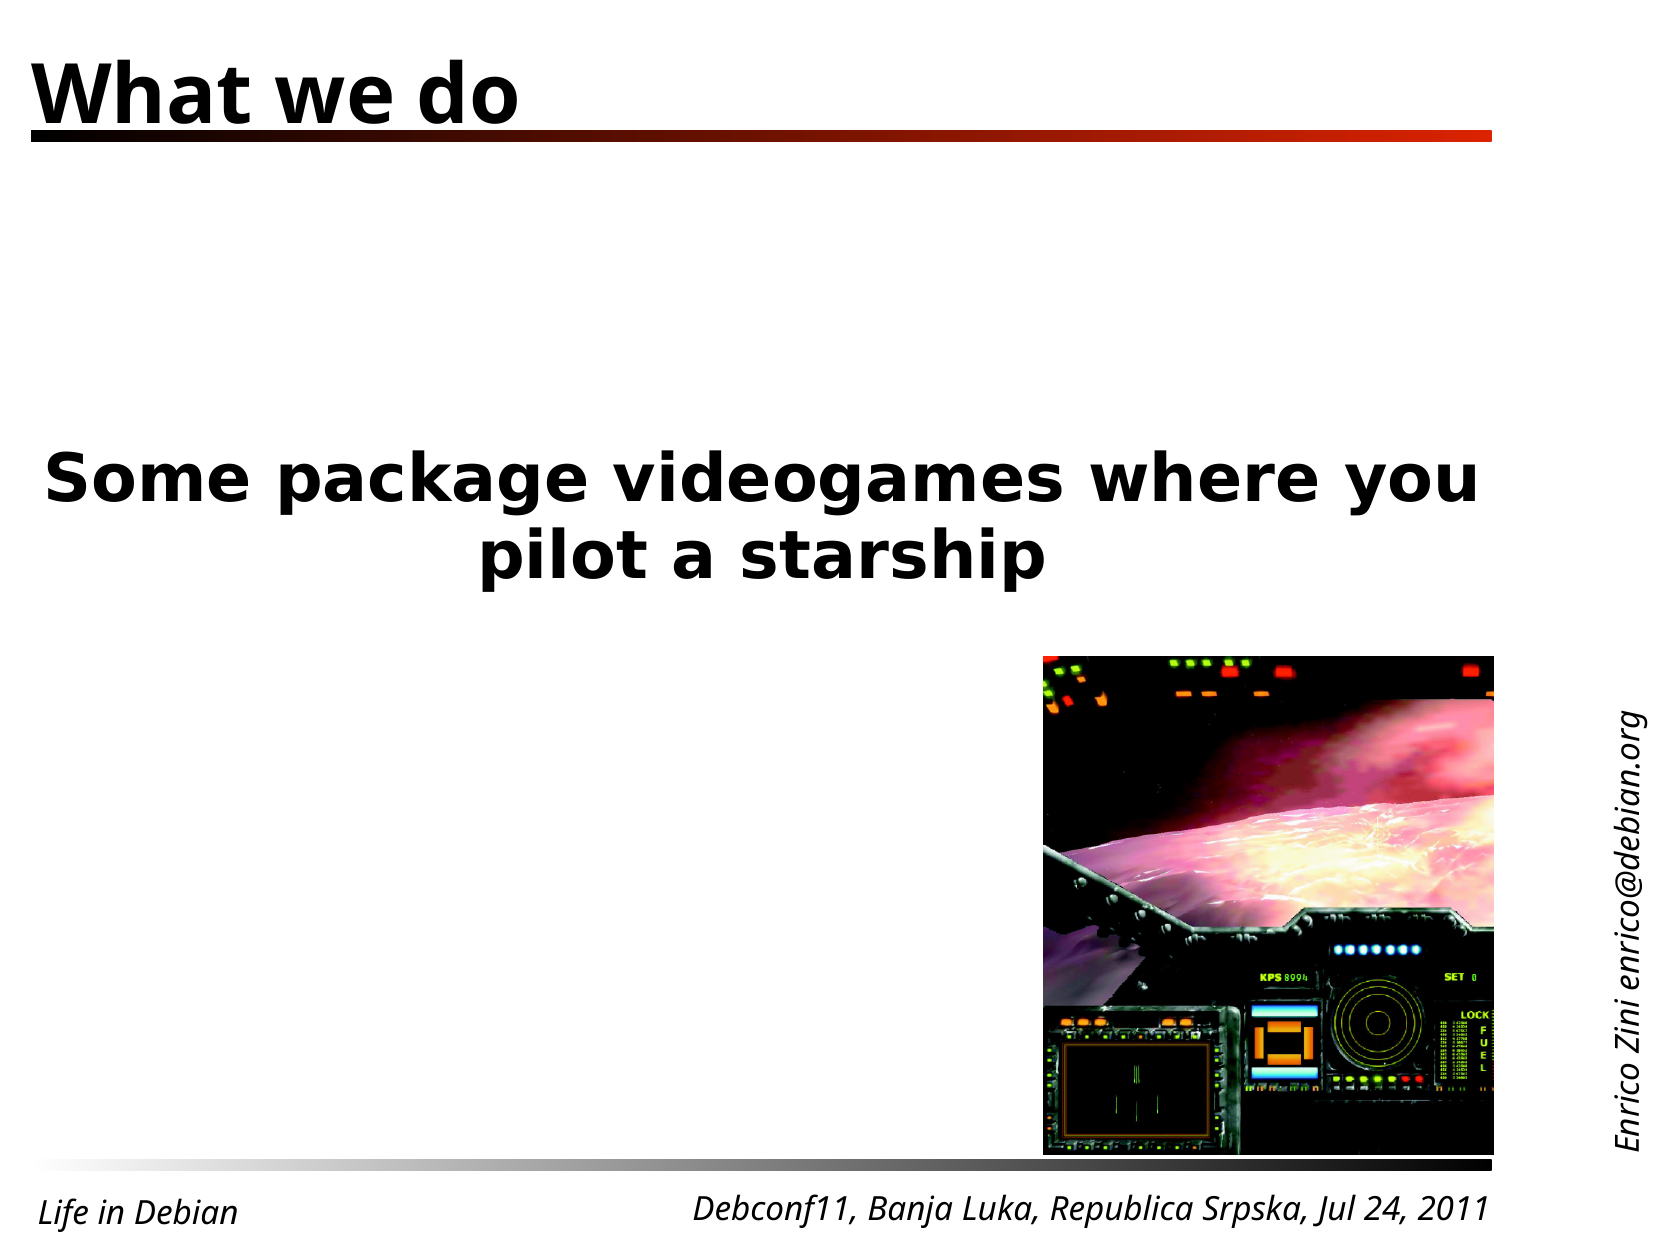

What we do
Some package videogames where you pilot a starship